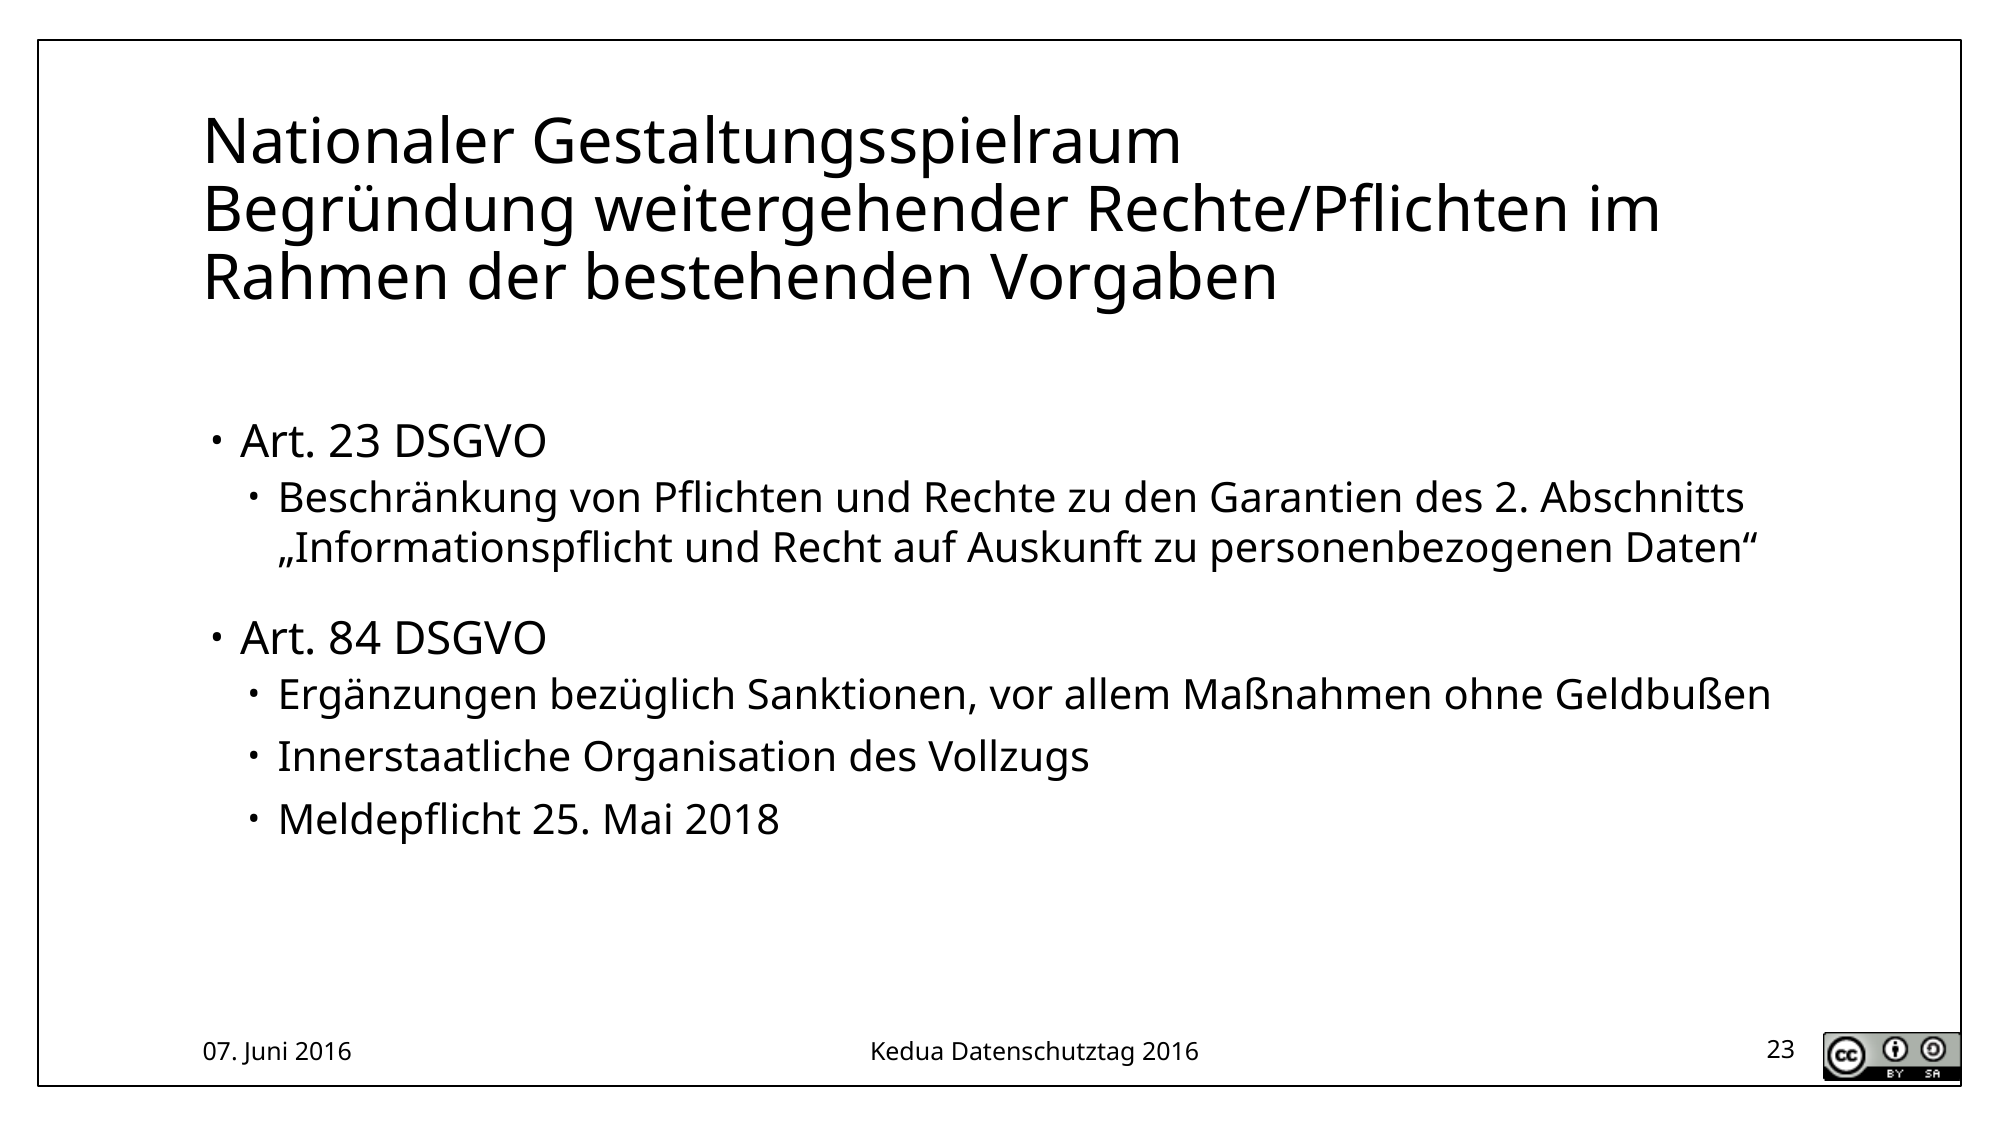

# Nationaler Gestaltungsspielraum Begründung weitergehender Rechte/Pflichten im Rahmen der bestehenden Vorgaben
Art. 23 DSGVO
Beschränkung von Pflichten und Rechte zu den Garantien des 2. Abschnitts „Informationspflicht und Recht auf Auskunft zu personenbezogenen Daten“
Art. 84 DSGVO
Ergänzungen bezüglich Sanktionen, vor allem Maßnahmen ohne Geldbußen
Innerstaatliche Organisation des Vollzugs
Meldepflicht 25. Mai 2018
07. Juni 2016
Kedua Datenschutztag 2016